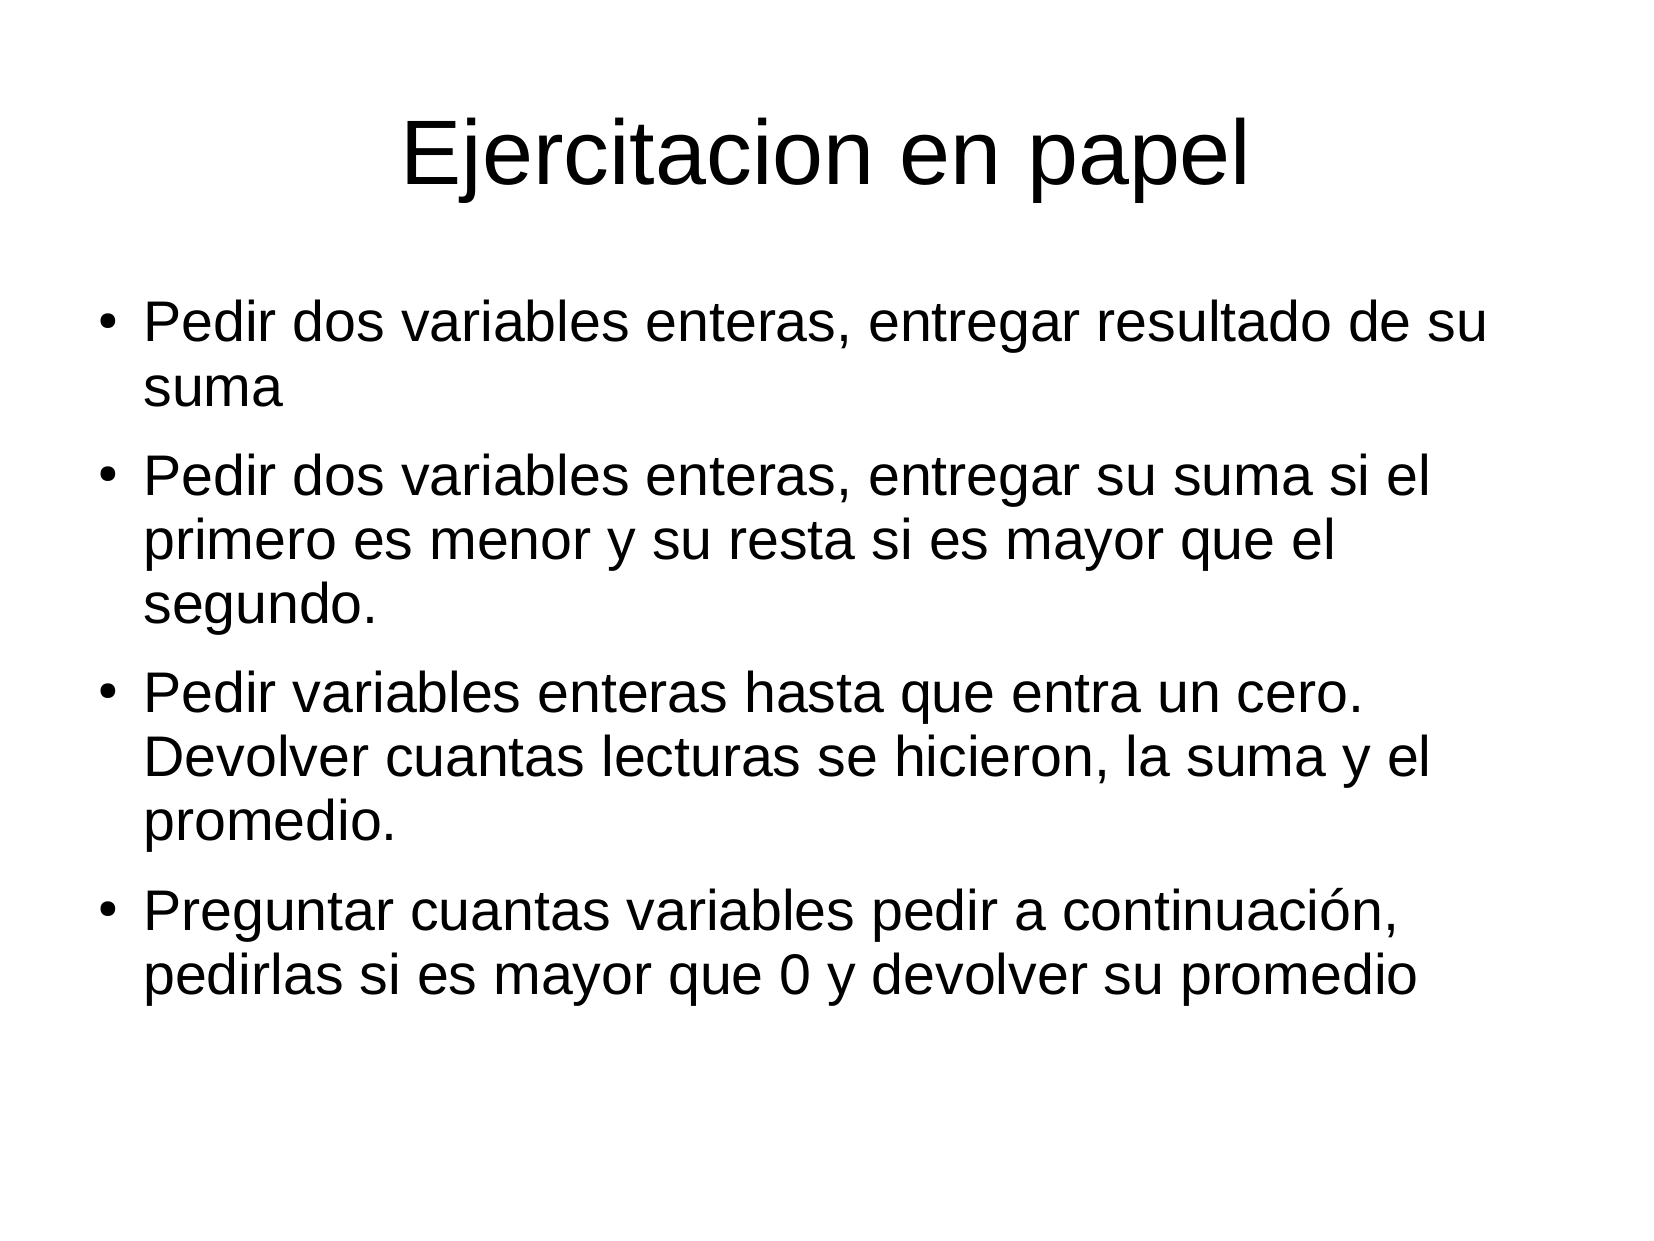

# Ejercitacion en papel
Pedir dos variables enteras, entregar resultado de su suma
Pedir dos variables enteras, entregar su suma si el primero es menor y su resta si es mayor que el segundo.
Pedir variables enteras hasta que entra un cero. Devolver cuantas lecturas se hicieron, la suma y el promedio.
Preguntar cuantas variables pedir a continuación, pedirlas si es mayor que 0 y devolver su promedio